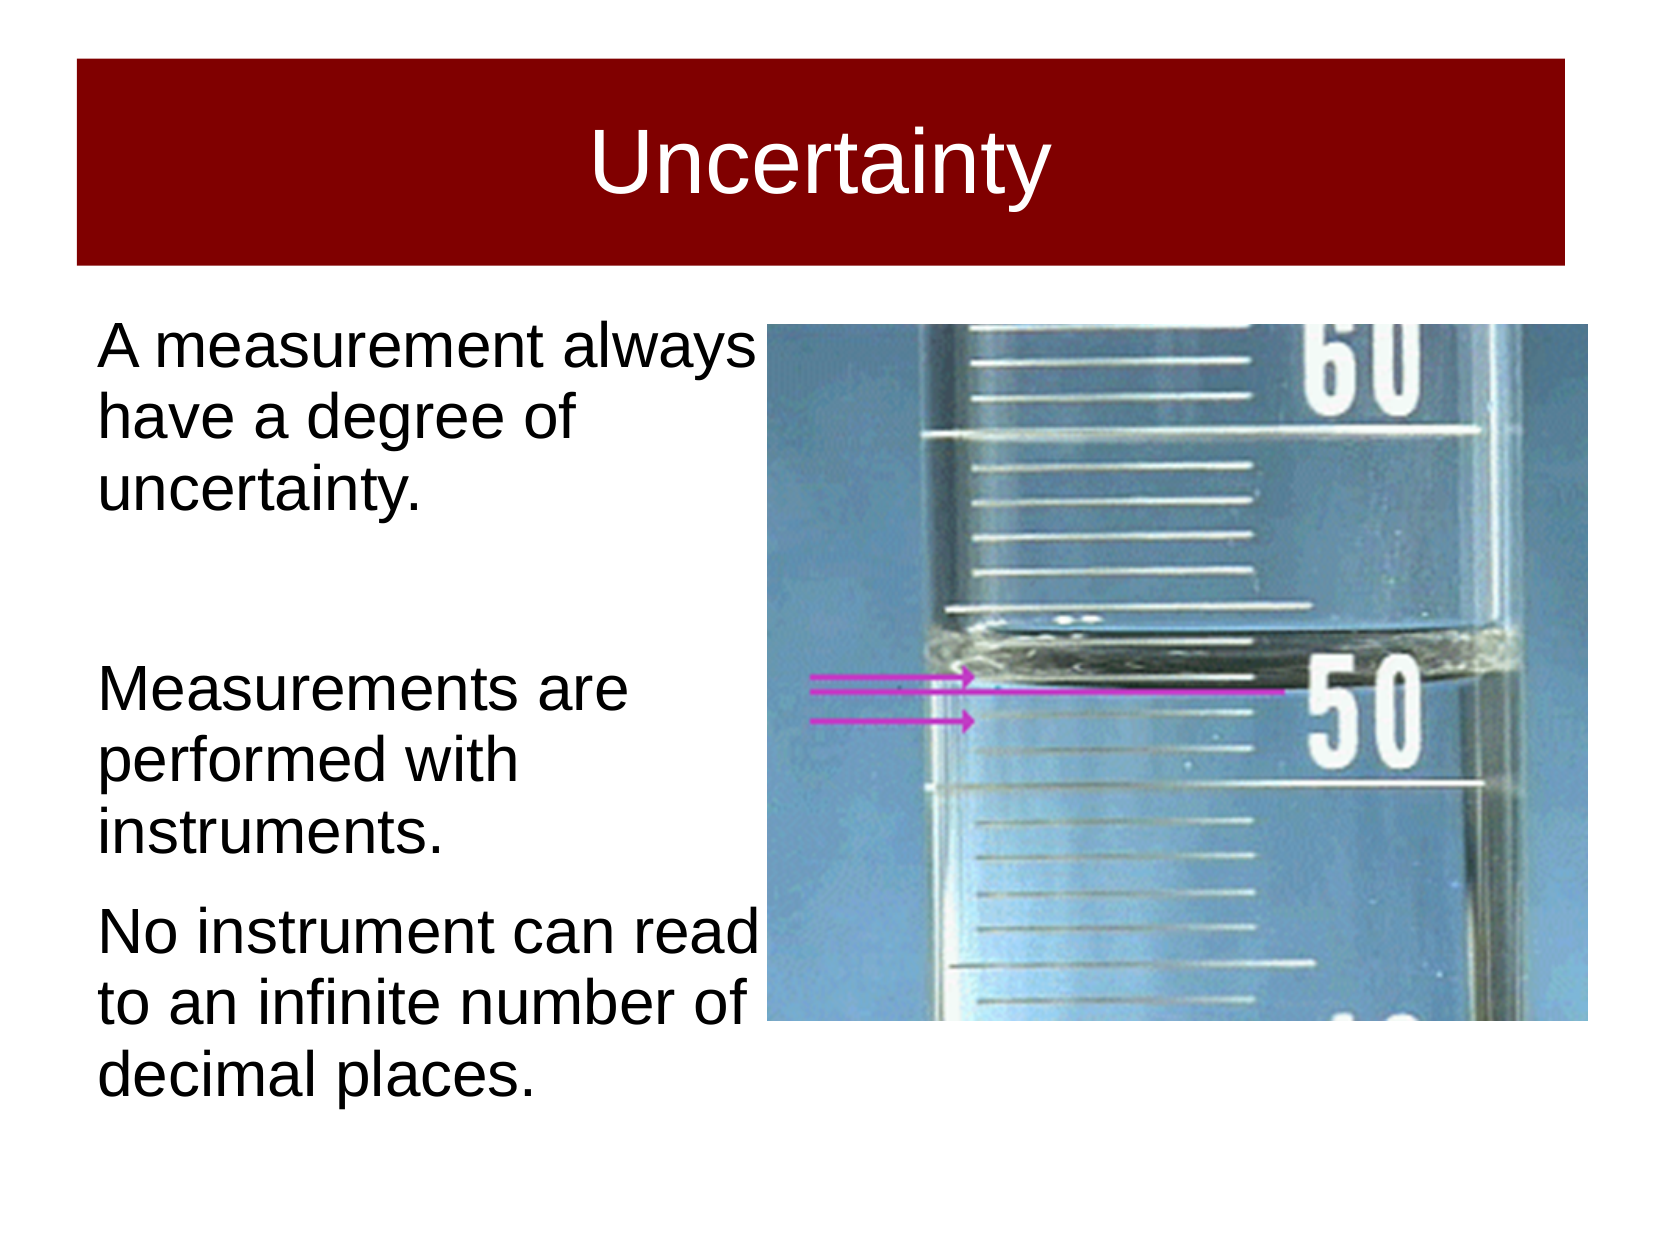

# Uncertainty
A measurement always have a degree of uncertainty.
Measurements are performed with instruments.
No instrument can read to an infinite number of decimal places.